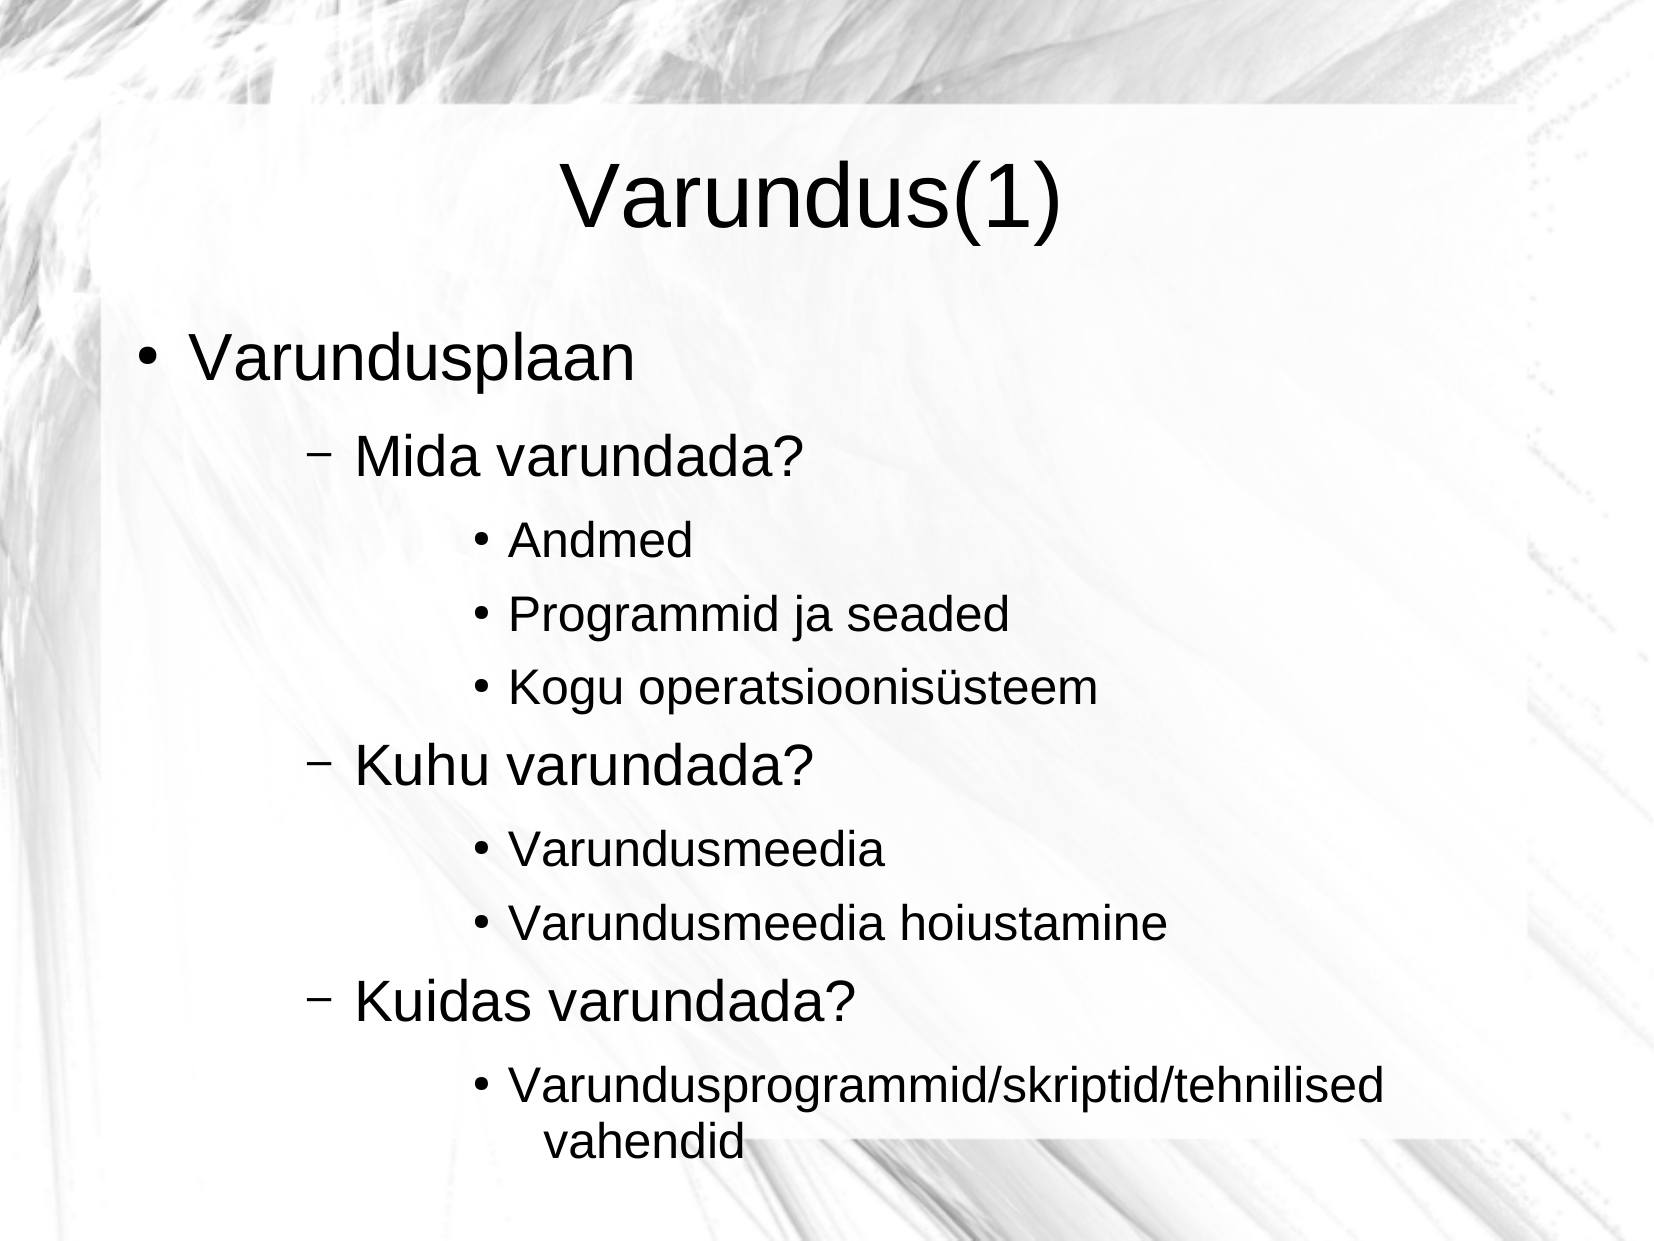

# Varundus(1)
Varundusplaan
Mida varundada?
Andmed
Programmid ja seaded
Kogu operatsioonisüsteem
Kuhu varundada?
Varundusmeedia
Varundusmeedia hoiustamine
Kuidas varundada?
Varundusprogrammid/skriptid/tehnilised vahendid